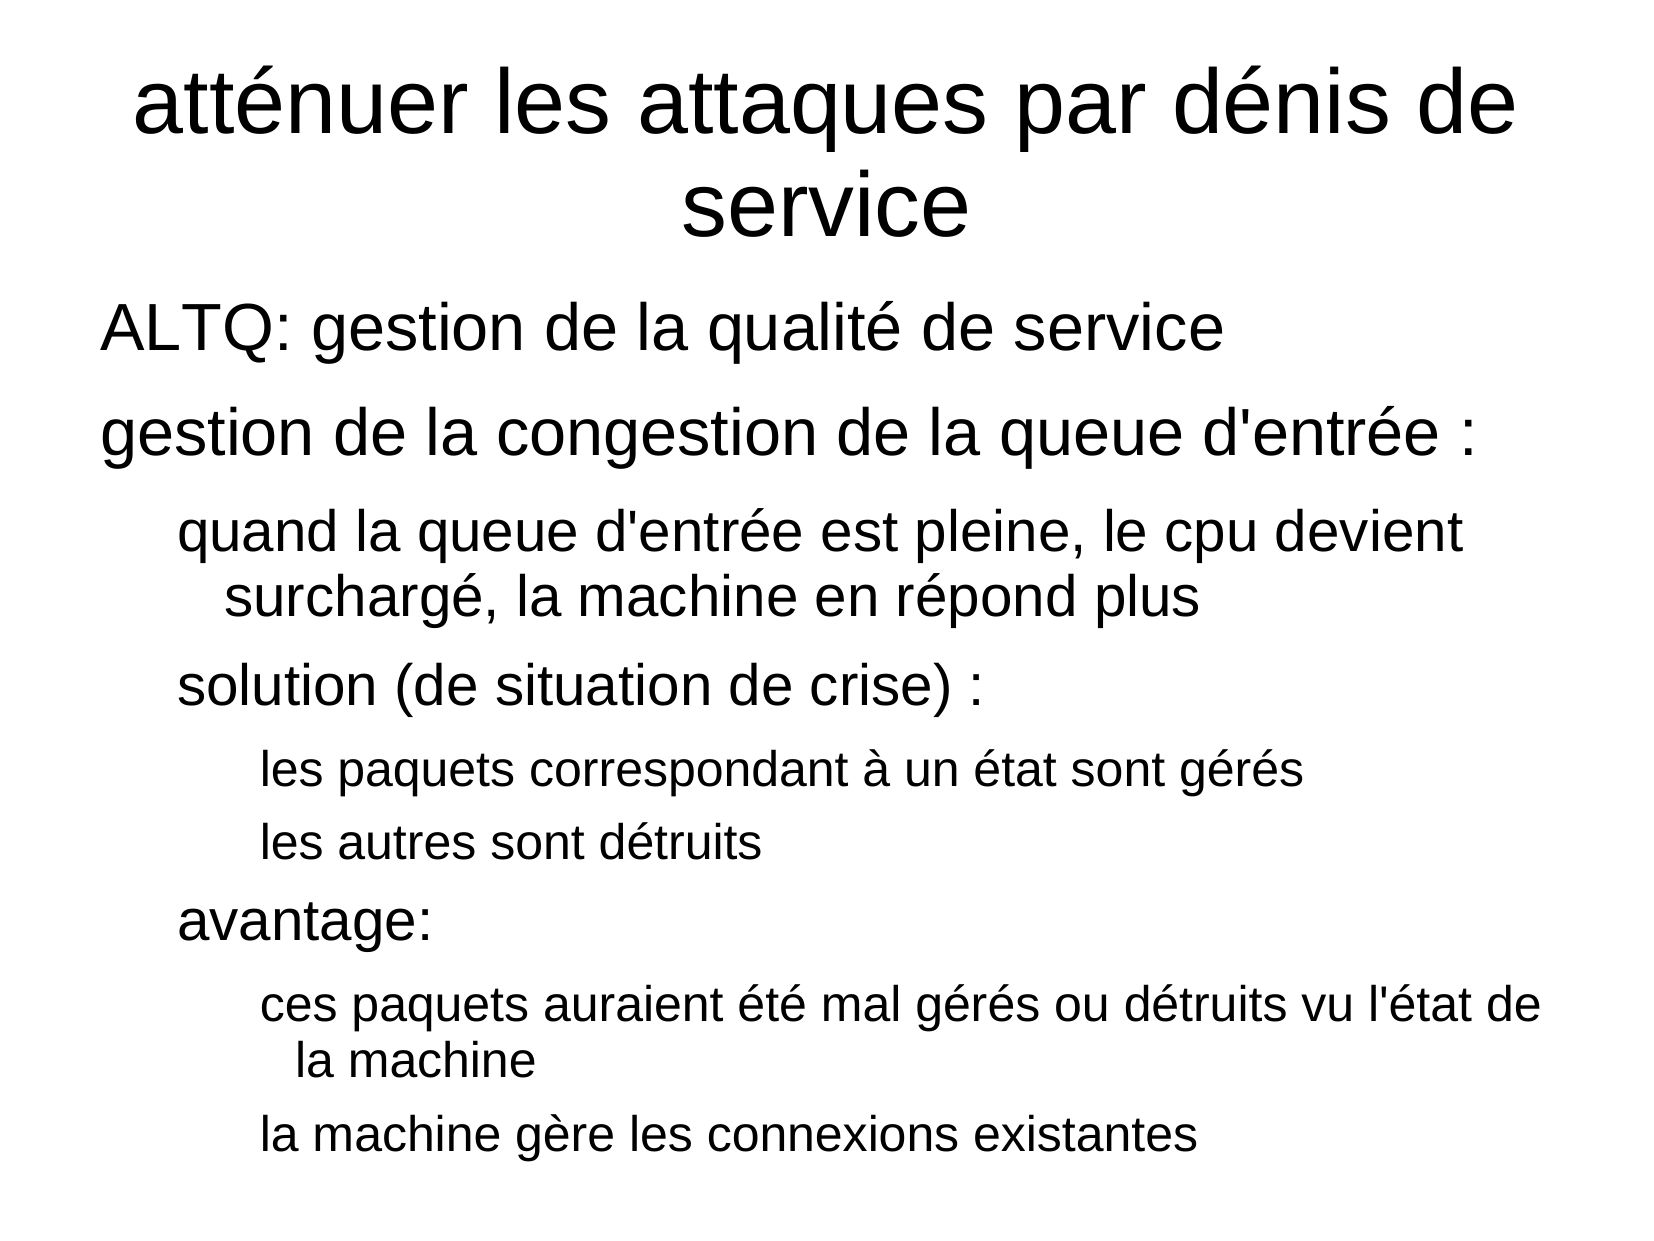

atténuer les attaques par dénis de service
# ALTQ: gestion de la qualité de service
gestion de la congestion de la queue d'entrée :
quand la queue d'entrée est pleine, le cpu devient surchargé, la machine en répond plus
solution (de situation de crise) :
les paquets correspondant à un état sont gérés
les autres sont détruits
avantage:
ces paquets auraient été mal gérés ou détruits vu l'état de la machine
la machine gère les connexions existantes